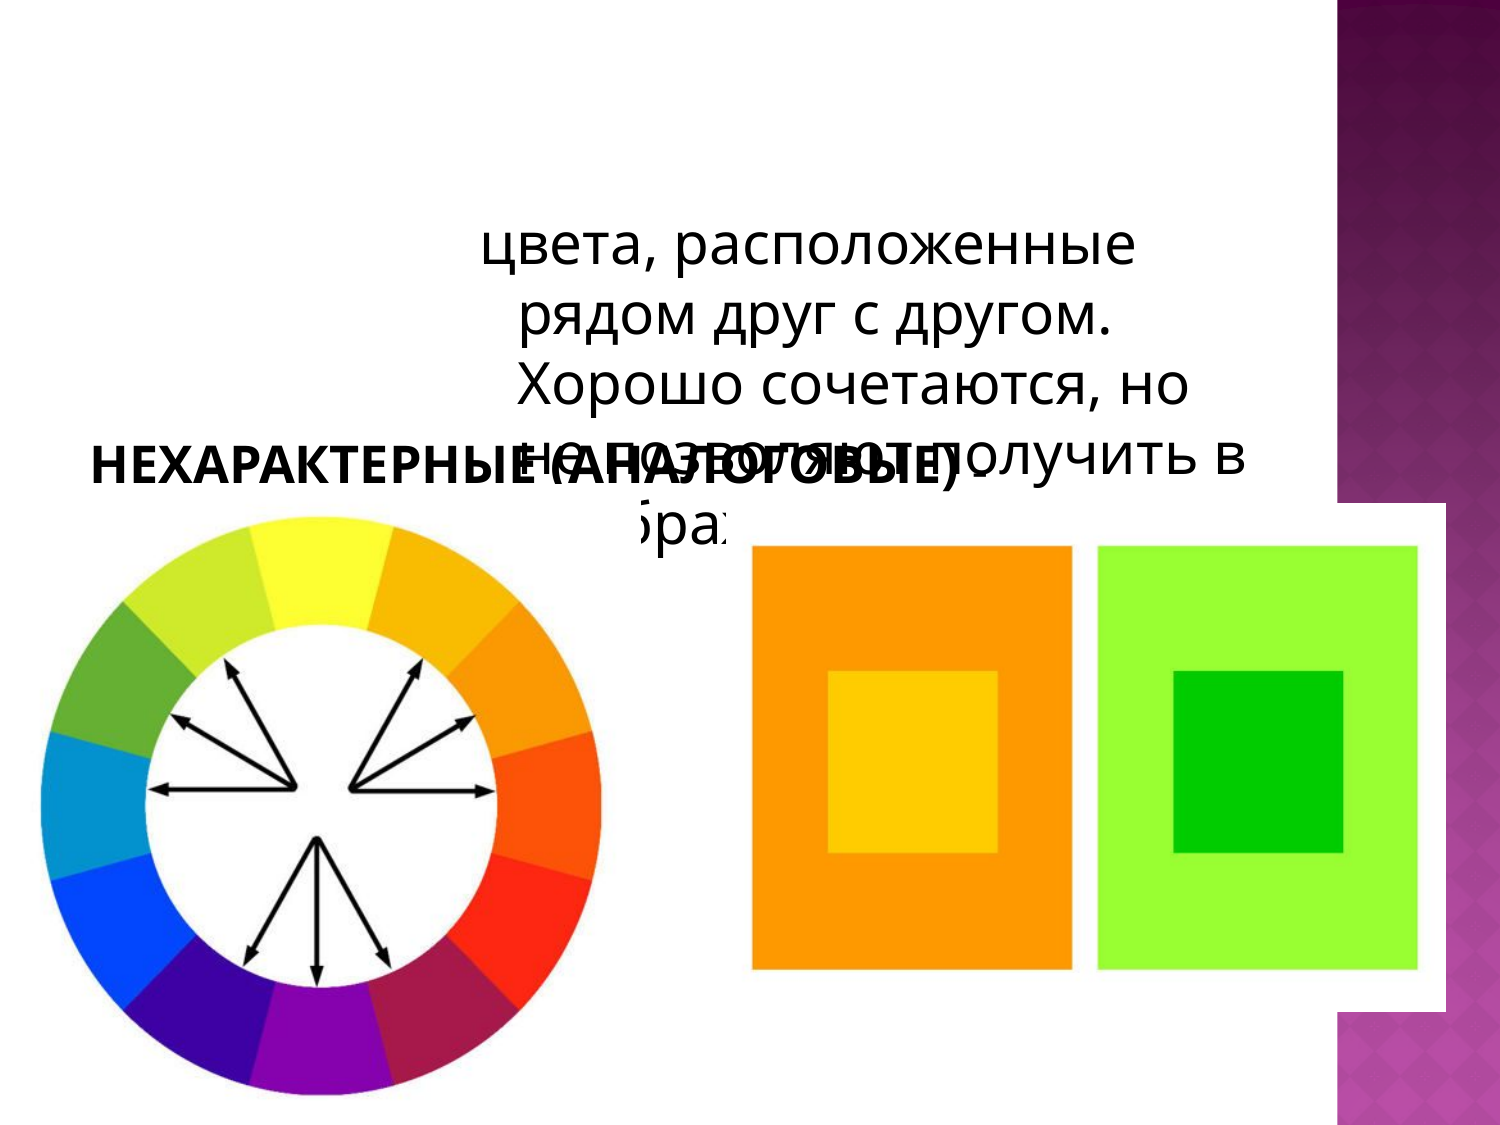

# Нехарактерные (аналоговые) –
цвета, расположенные рядом друг с другом. Хорошо сочетаются, но не позволяют получить в изображении контраст.